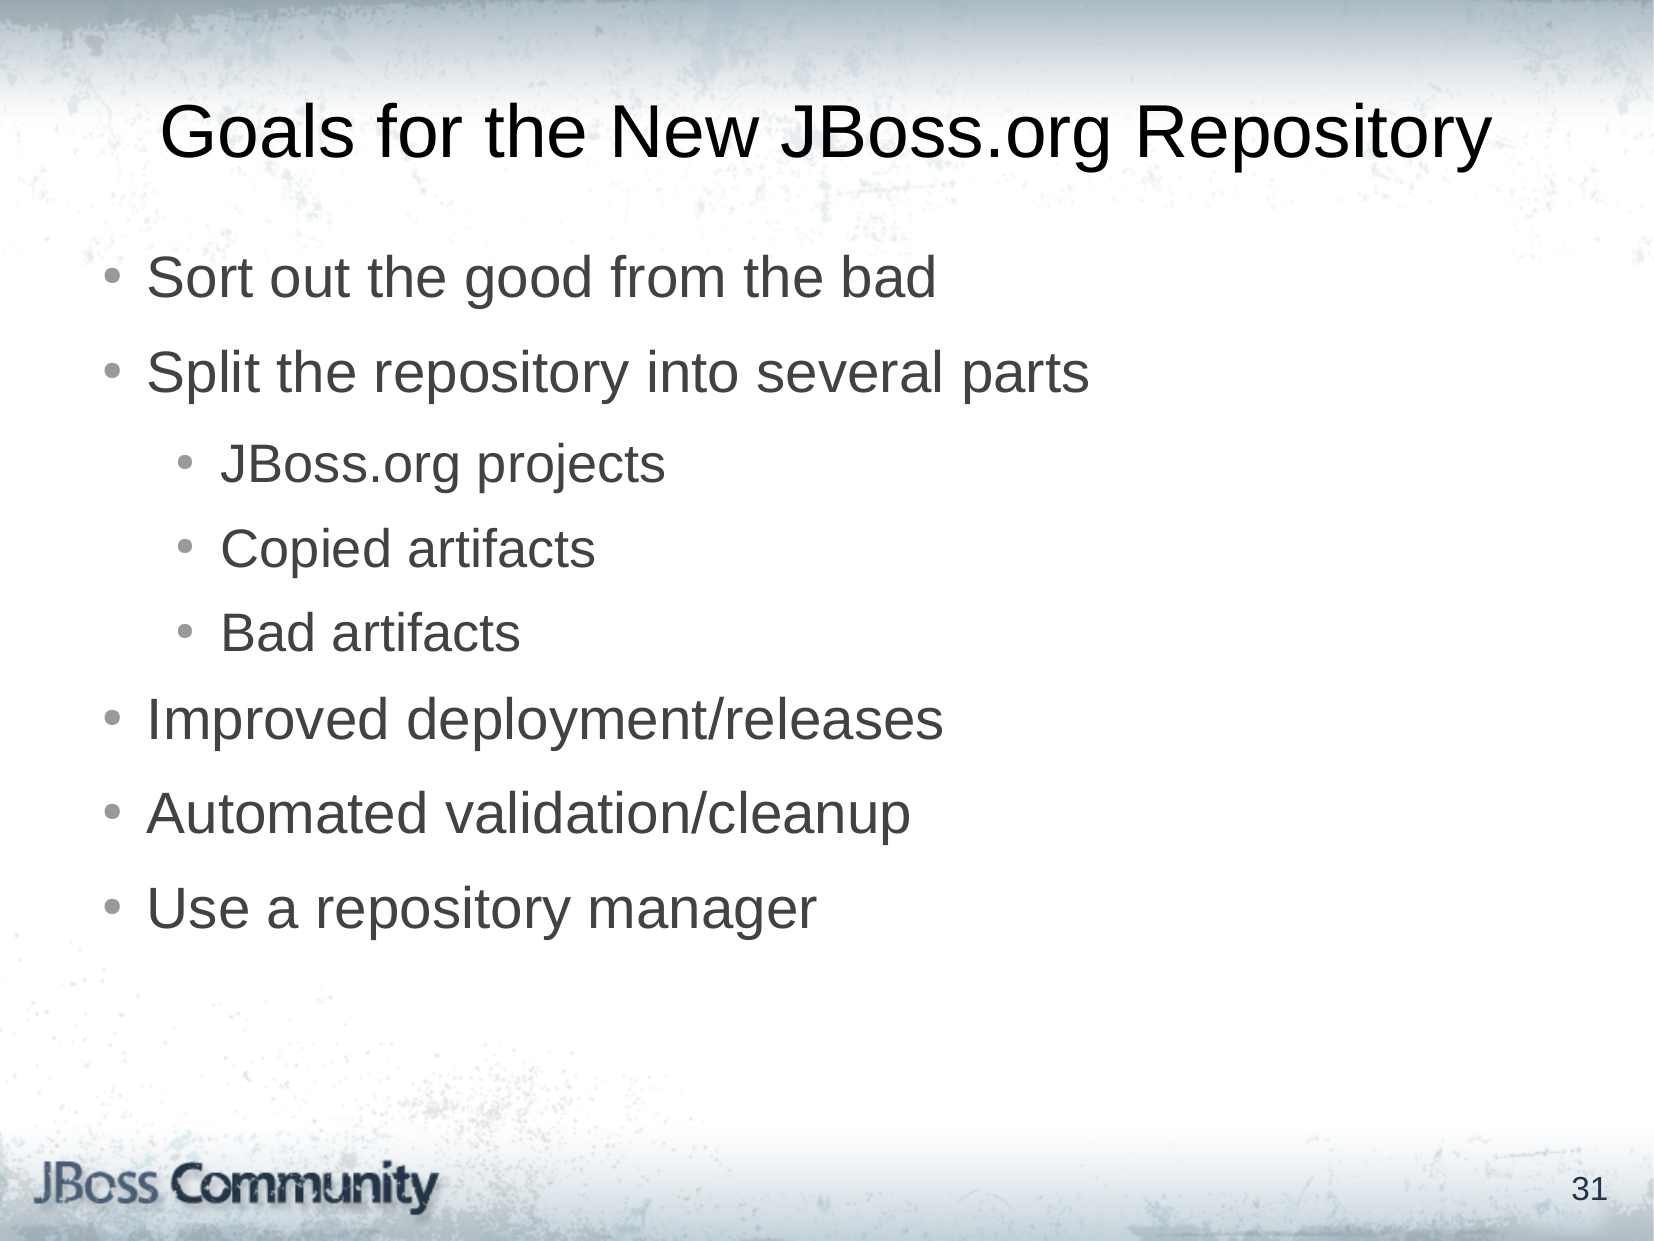

# Goals for the New JBoss.org Repository
Sort out the good from the bad
Split the repository into several parts
JBoss.org projects
Copied artifacts
Bad artifacts
Improved deployment/releases
Automated validation/cleanup
Use a repository manager